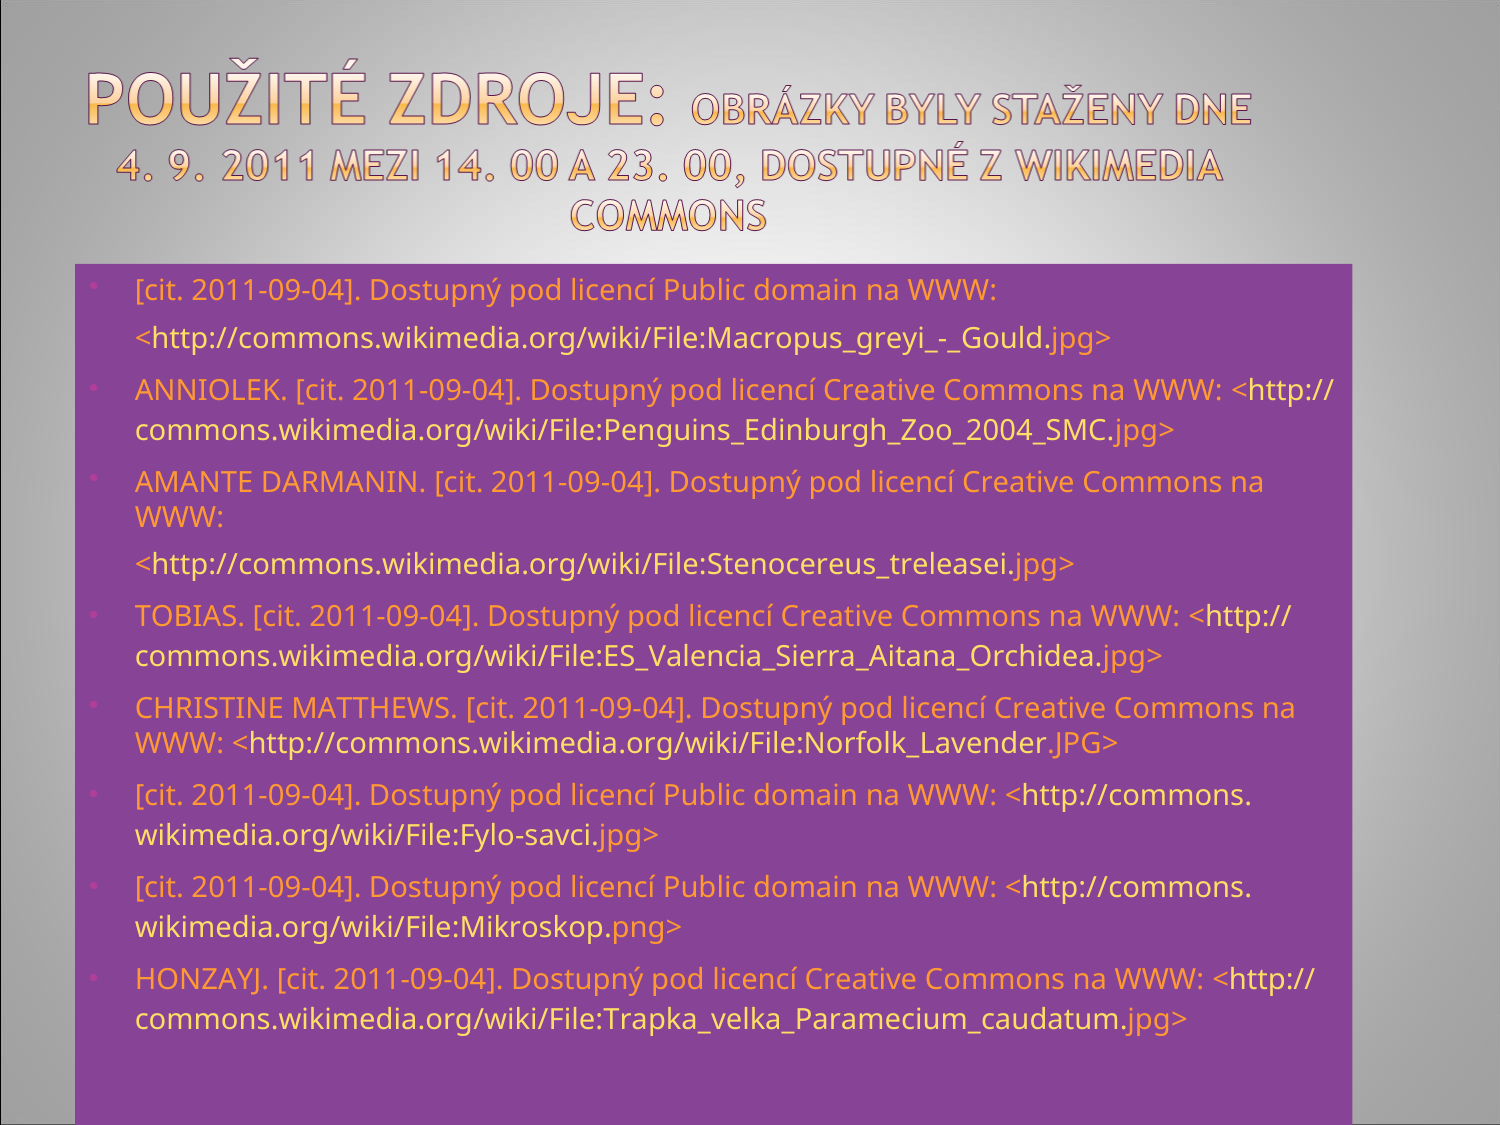

# [cit. 2011-09-04]. Dostupný pod licencí Public domain na WWW:
<http://commons.wikimedia.org/wiki/File:Macropus_greyi_-_Gould.jpg>
ANNIOLEK. [cit. 2011-09-04]. Dostupný pod licencí Creative Commons na WWW: <http://commons.wikimedia.org/wiki/File:Penguins_Edinburgh_Zoo_2004_SMC.jpg>
AMANTE DARMANIN. [cit. 2011-09-04]. Dostupný pod licencí Creative Commons na WWW:
<http://commons.wikimedia.org/wiki/File:Stenocereus_treleasei.jpg>
TOBIAS. [cit. 2011-09-04]. Dostupný pod licencí Creative Commons na WWW: <http://commons.wikimedia.org/wiki/File:ES_Valencia_Sierra_Aitana_Orchidea.jpg>
CHRISTINE MATTHEWS. [cit. 2011-09-04]. Dostupný pod licencí Creative Commons na WWW: <http://commons.wikimedia.org/wiki/File:Norfolk_Lavender.JPG>
[cit. 2011-09-04]. Dostupný pod licencí Public domain na WWW: <http://commons.wikimedia.org/wiki/File:Fylo-savci.jpg>
[cit. 2011-09-04]. Dostupný pod licencí Public domain na WWW: <http://commons.wikimedia.org/wiki/File:Mikroskop.png>
HONZAYJ. [cit. 2011-09-04]. Dostupný pod licencí Creative Commons na WWW: <http://commons.wikimedia.org/wiki/File:Trapka_velka_Paramecium_caudatum.jpg>